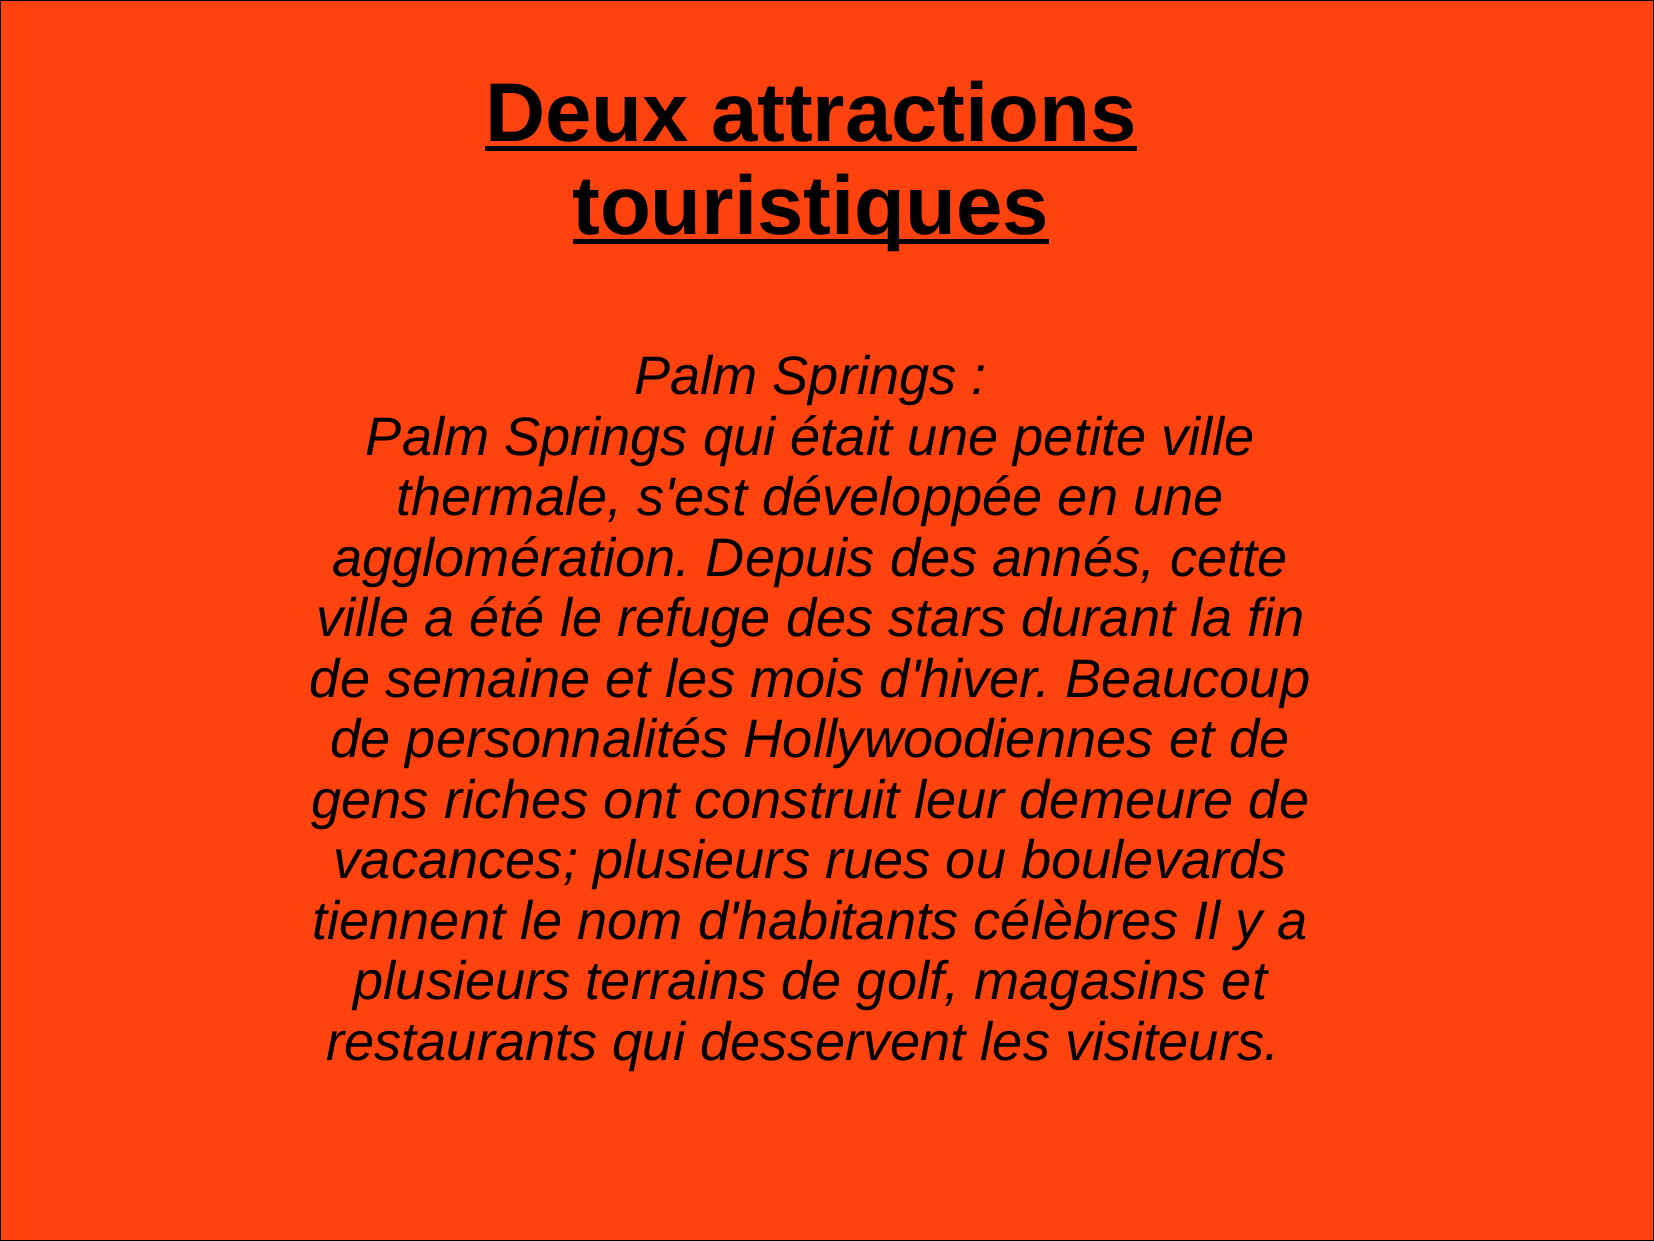

Deux attractions touristiques
Palm Springs :
Palm Springs qui était une petite ville thermale, s'est développée en une agglomération. Depuis des annés, cette ville a été le refuge des stars durant la fin de semaine et les mois d'hiver. Beaucoup de personnalités Hollywoodiennes et de gens riches ont construit leur demeure de vacances; plusieurs rues ou boulevards tiennent le nom d'habitants célèbres Il y a plusieurs terrains de golf, magasins et restaurants qui desservent les visiteurs.